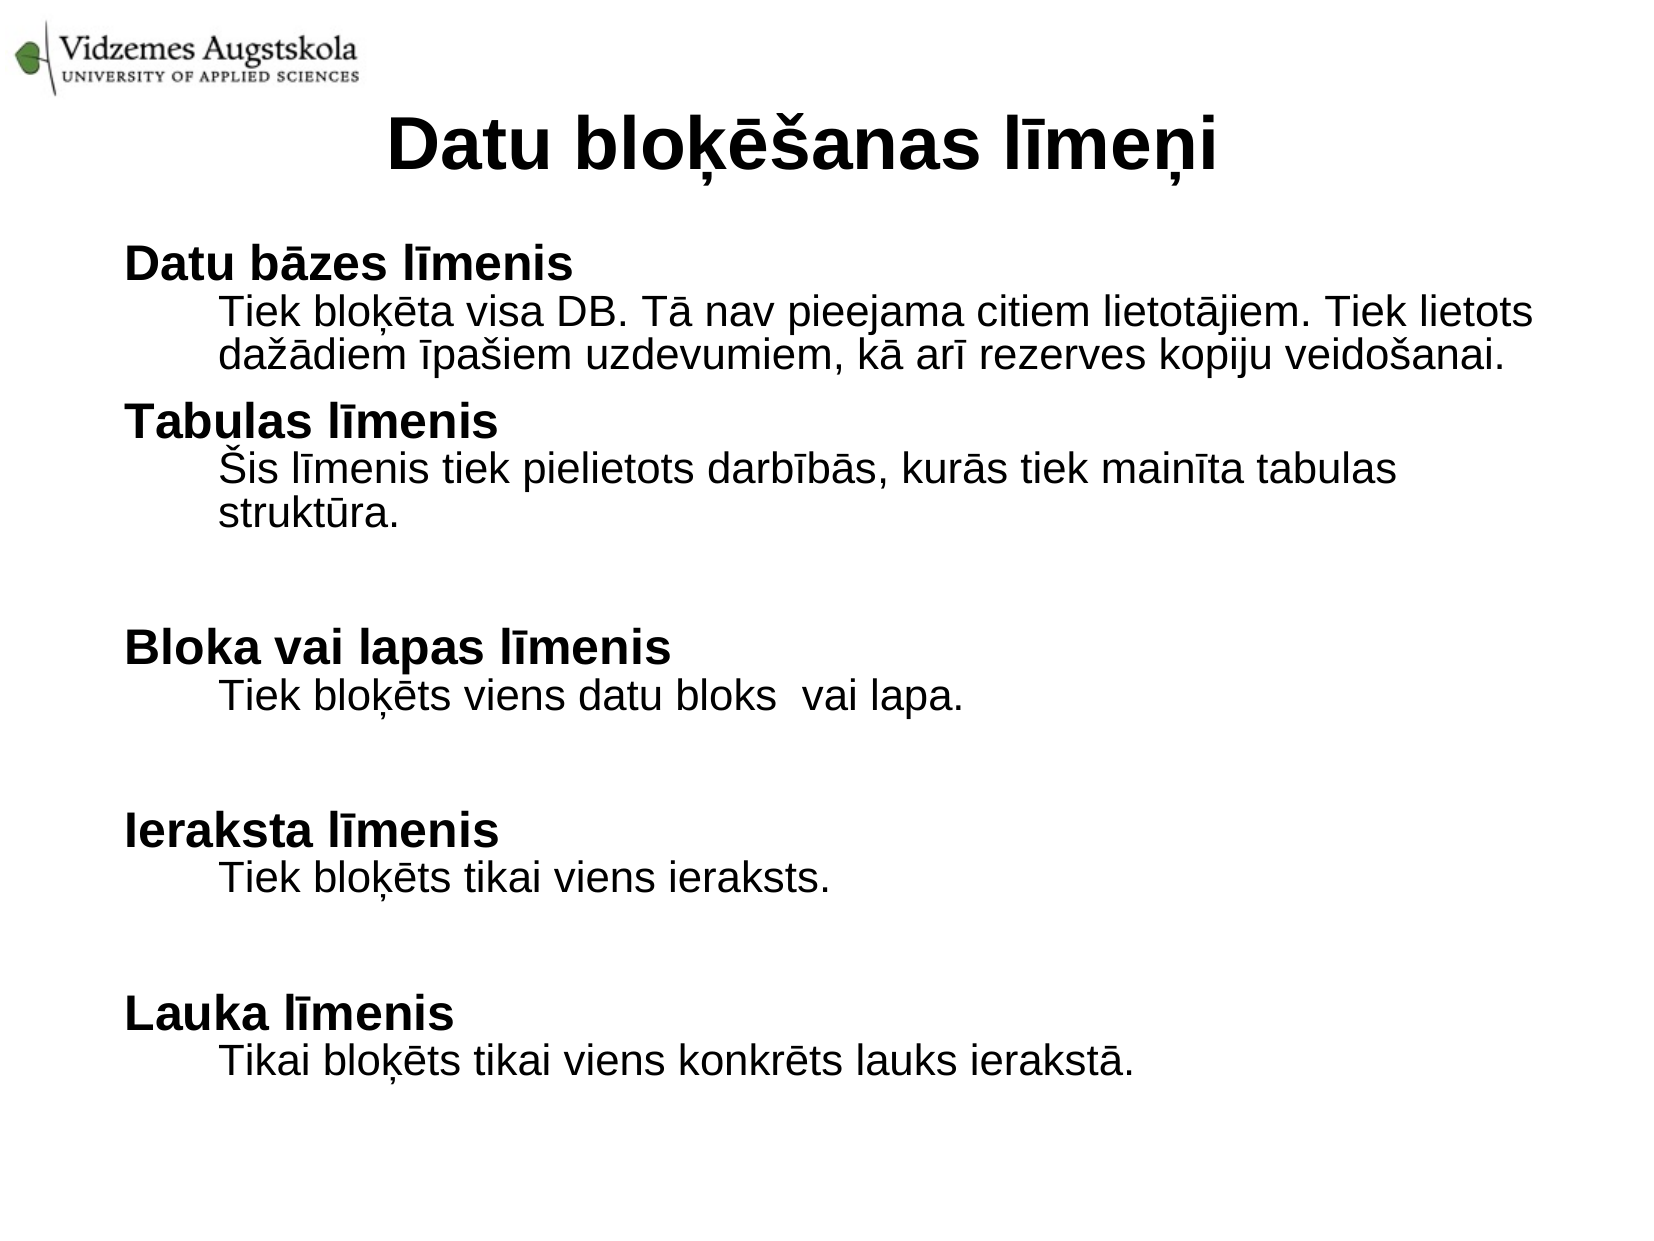

# Datu bloķēšanas līmeņi
Datu bāzes līmenis
Tiek bloķēta visa DB. Tā nav pieejama citiem lietotājiem. Tiek lietots dažādiem īpašiem uzdevumiem, kā arī rezerves kopiju veidošanai.
Tabulas līmenis
Šis līmenis tiek pielietots darbībās, kurās tiek mainīta tabulas struktūra.
Bloka vai lapas līmenis
Tiek bloķēts viens datu bloks vai lapa.
Ieraksta līmenis
Tiek bloķēts tikai viens ieraksts.
Lauka līmenis
Tikai bloķēts tikai viens konkrēts lauks ierakstā.